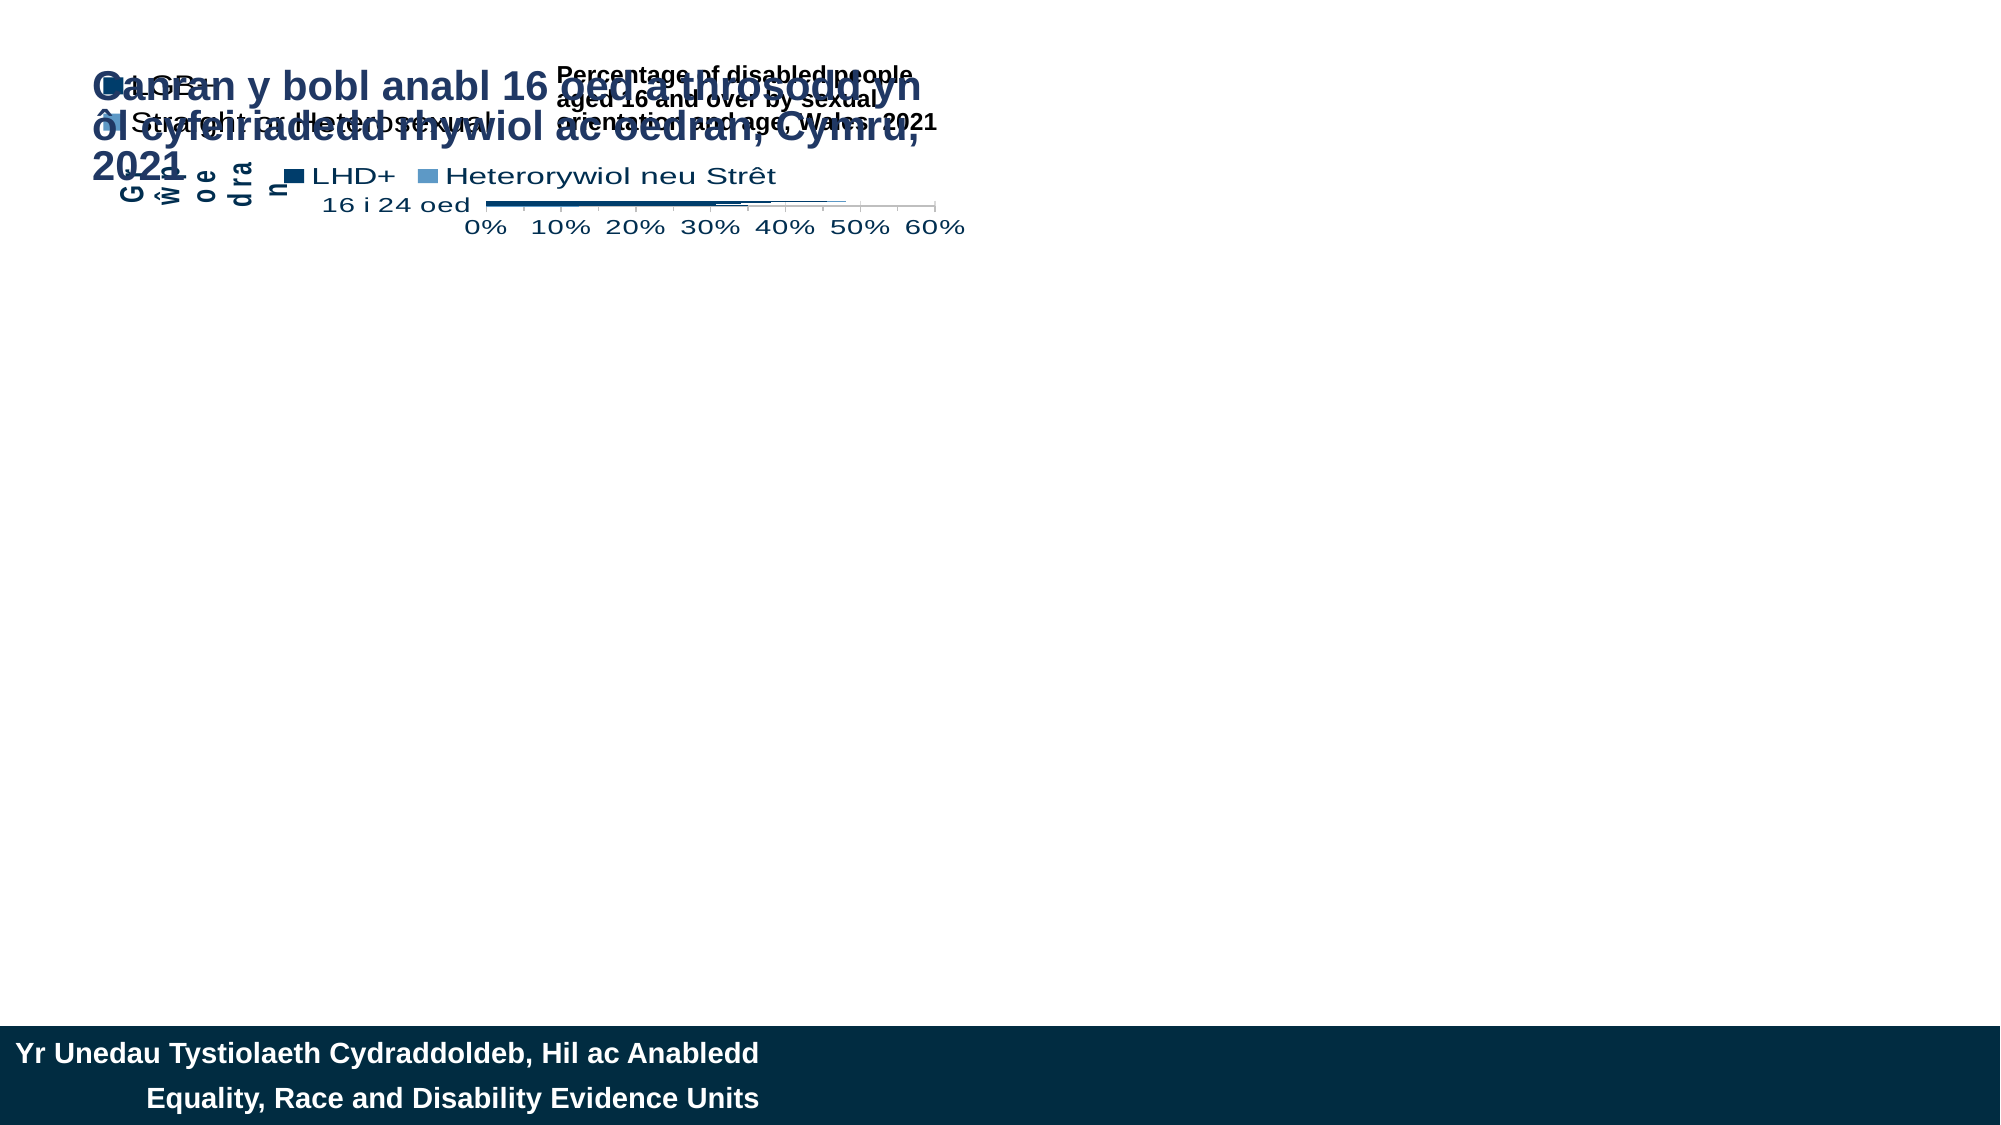

### Chart
| Category | Straight or Heterosexual | LGB+ |
|---|---|---|
| 16 to 24 | 0.124523709488142 | 0.349328135368281 |
| 25 to 34 | 0.139928043752232 | 0.319866232827187 |
| 35 to 44 | 0.161758953506354 | 0.306936143441334 |
| 45 to 54 | 0.209092577399715 | 0.340805604203152 |
| 55 to 64 | 0.2686466654282 | 0.380590717299578 |
| 65 to 74 | 0.326937601538921 | 0.392217898832684 |
| Over 74 | 0.481159752902251 | 0.455082742316785 |Canran y bobl anabl 16 oed a throsodd yn ôl cyfeiriadedd rhywiol ac oedran, Cymru, 2021
# Percentage of disabled people aged 16 and over by sexual orientation and age, Wales, 2021
### Chart
| Category | Heterorywiol neu Strêt | LHD+ |
|---|---|---|
| 16 i 24 oed | 0.124523709488142 | 0.349328135368281 |
| 25 i 34 oed | 0.139928043752232 | 0.319866232827187 |
| 35 i 44 oed | 0.161758953506354 | 0.306936143441334 |
| 45 i 54 oed | 0.209092577399715 | 0.340805604203152 |
| 55 i 64 oed | 0.2686466654282 | 0.380590717299578 |
| 65 i 74 oed | 0.326937601538921 | 0.392217898832684 |
| Dros 74 oed | 0.481159752902251 | 0.455082742316785 |